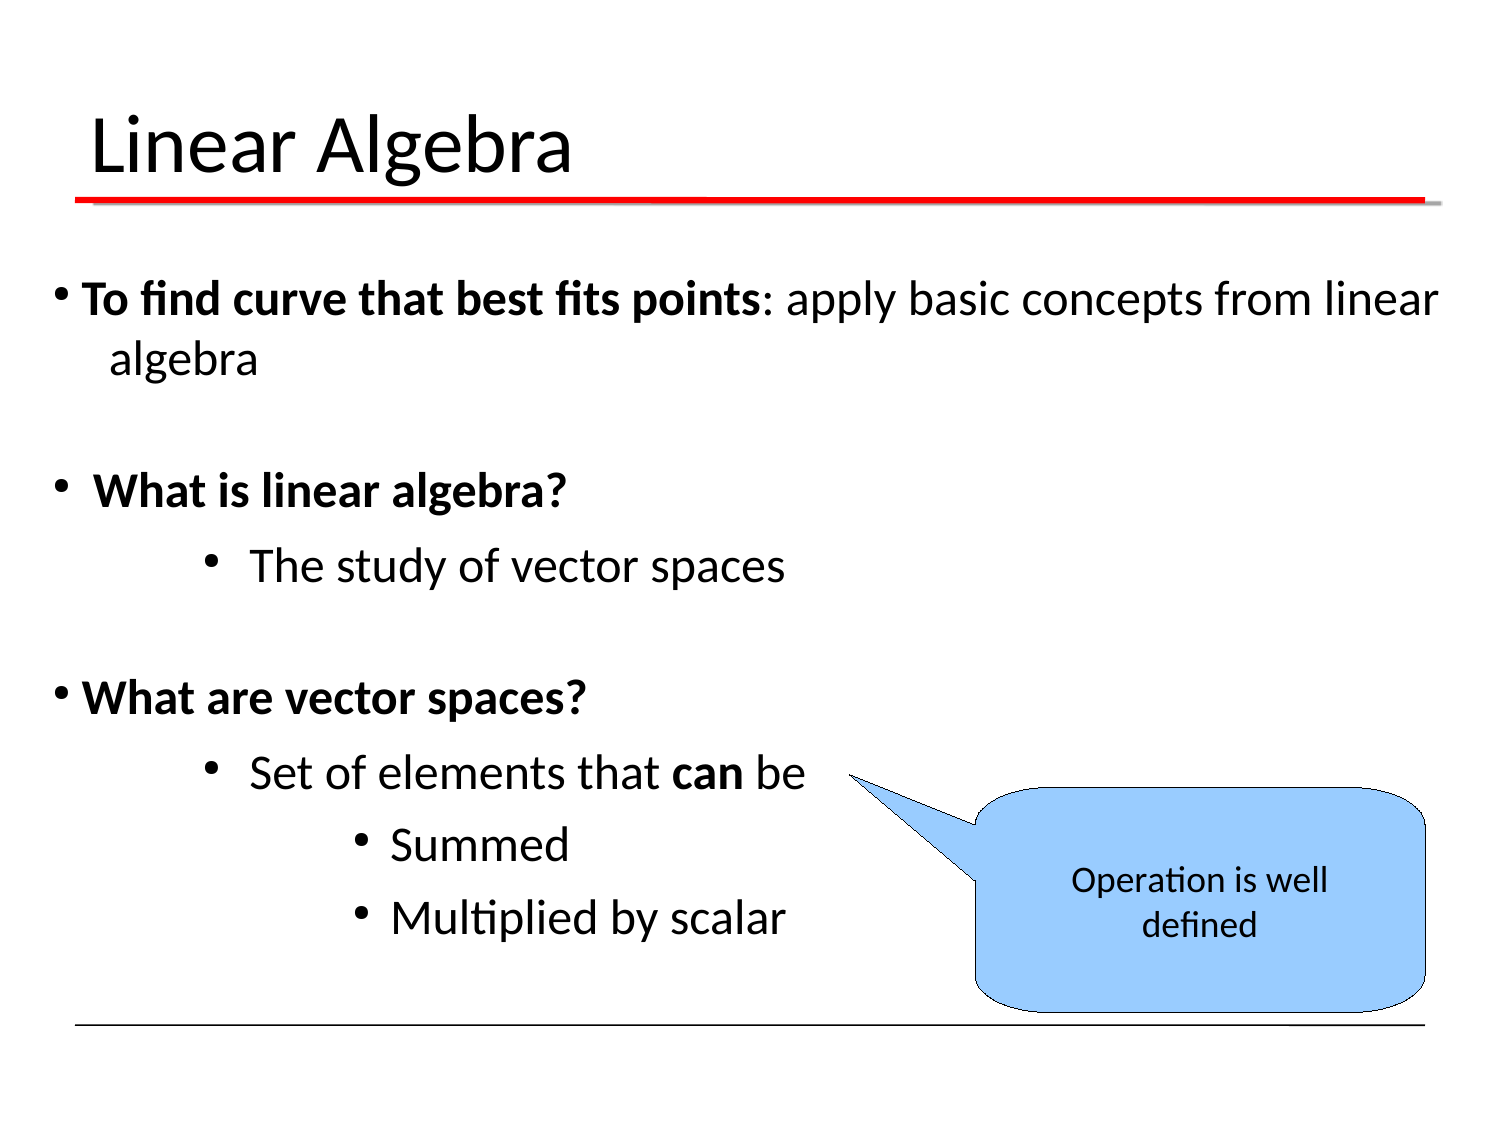

# Linear Algebra
 To find curve that best fits points: apply basic concepts from linear algebra
 What is linear algebra?
The study of vector spaces
 What are vector spaces?
Set of elements that can be
Summed
Multiplied by scalar
Operation is well
defined